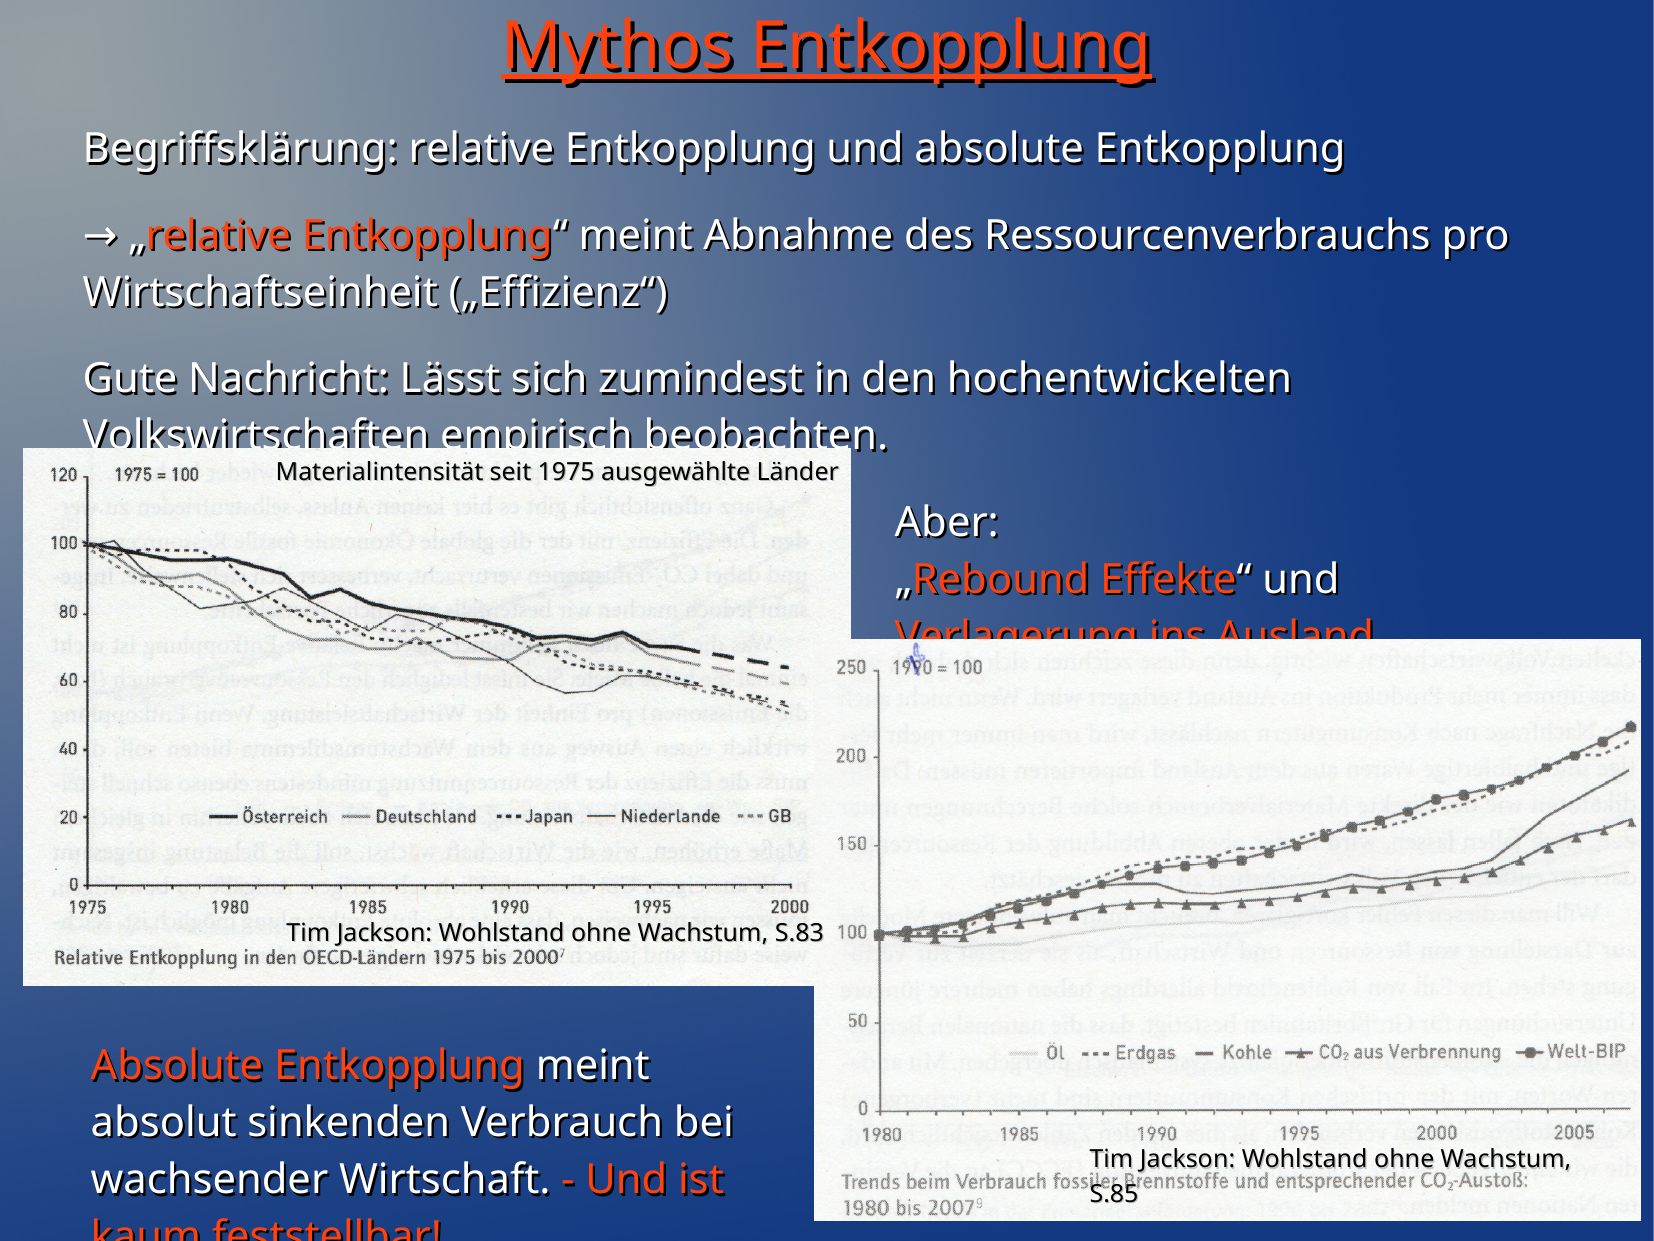

# Mythos Entkopplung
Begriffsklärung: relative Entkopplung und absolute Entkopplung
→ „relative Entkopplung“ meint Abnahme des Ressourcenverbrauchs pro Wirtschaftseinheit („Effizienz“)
Gute Nachricht: Lässt sich zumindest in den hochentwickelten Volkswirtschaften empirisch beobachten.
											Aber:
											„Rebound Effekte“ und
										 	Verlagerung ins Ausland														machen den Effekt zunichte:
Materialintensität seit 1975 ausgewählte Länder
Tim Jackson: Wohlstand ohne Wachstum, S.83
Absolute Entkopplung meint absolut sinkenden Verbrauch bei wachsender Wirtschaft. - Und ist kaum feststellbar!
Tim Jackson: Wohlstand ohne Wachstum, S.85